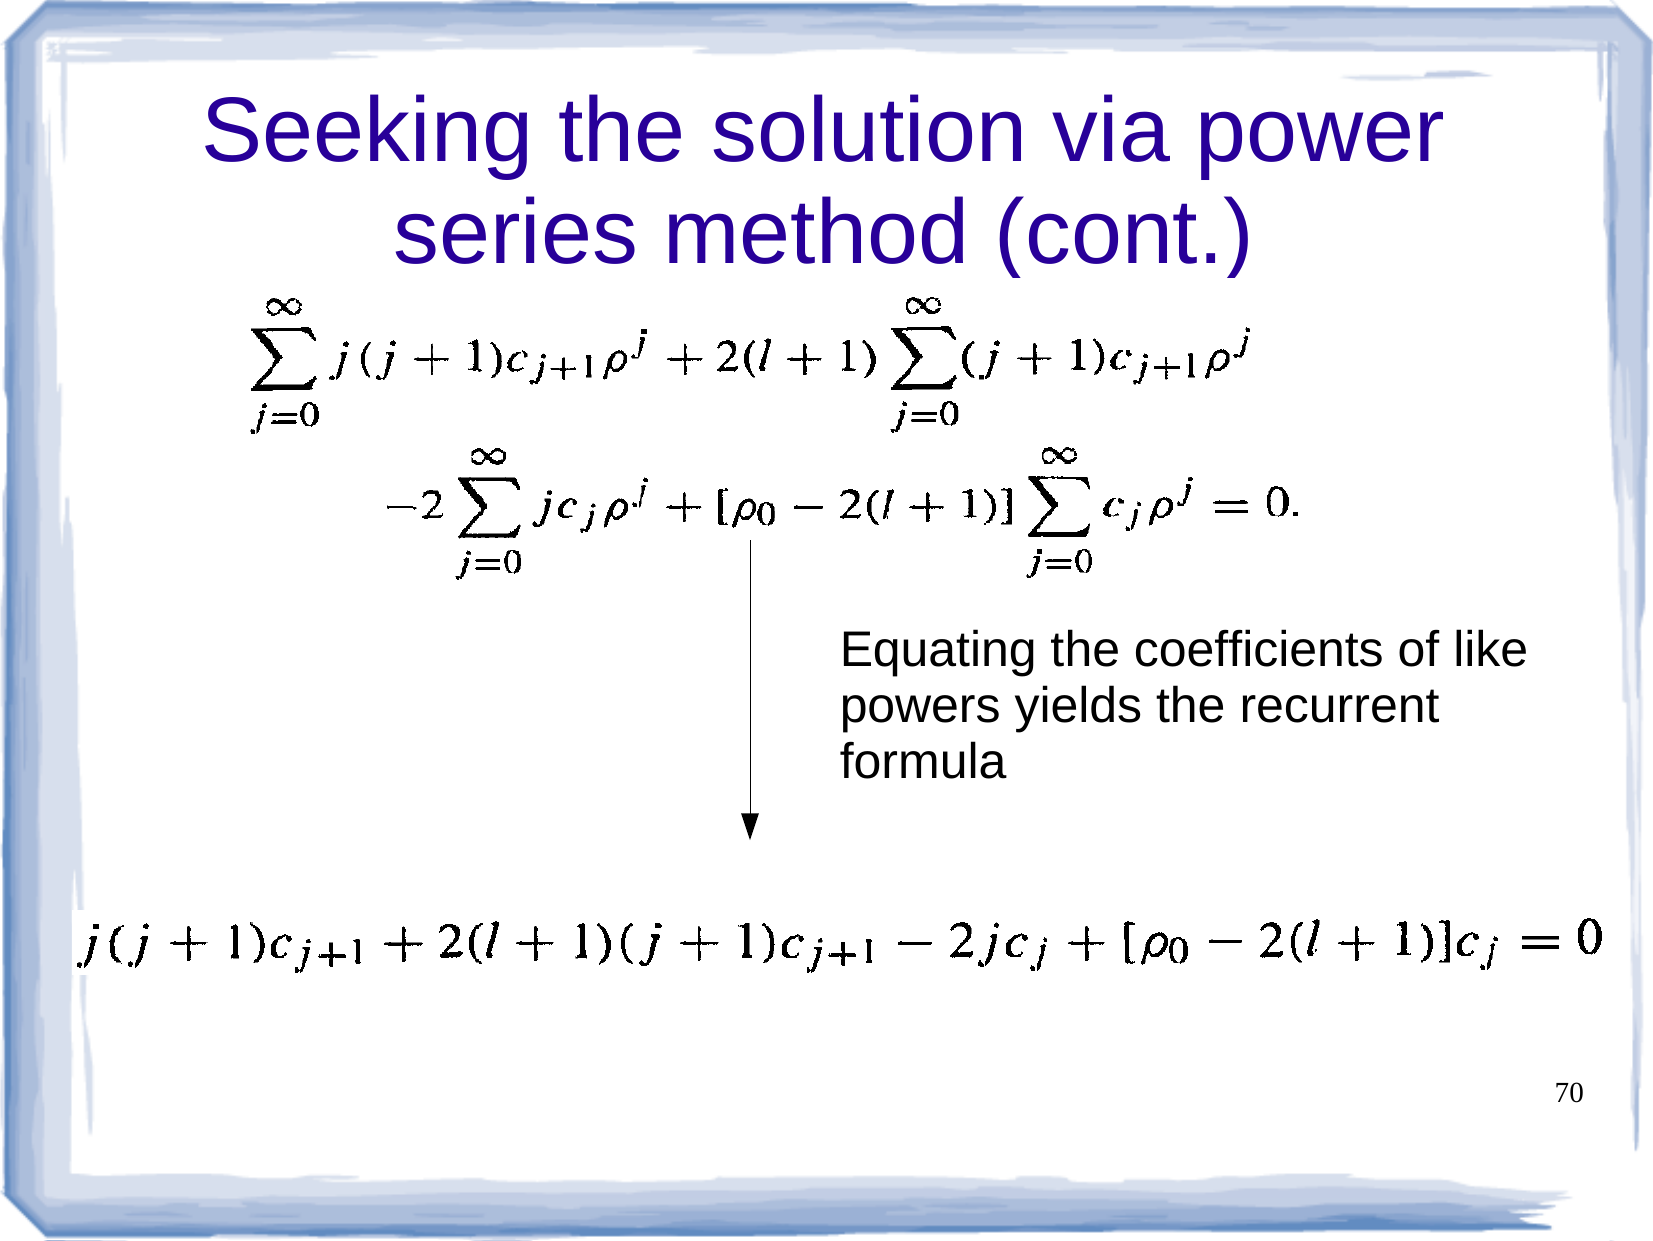

# Seeking the solution via power series method (cont.)
Equating the coefficients of like powers yields the recurrent formula
70